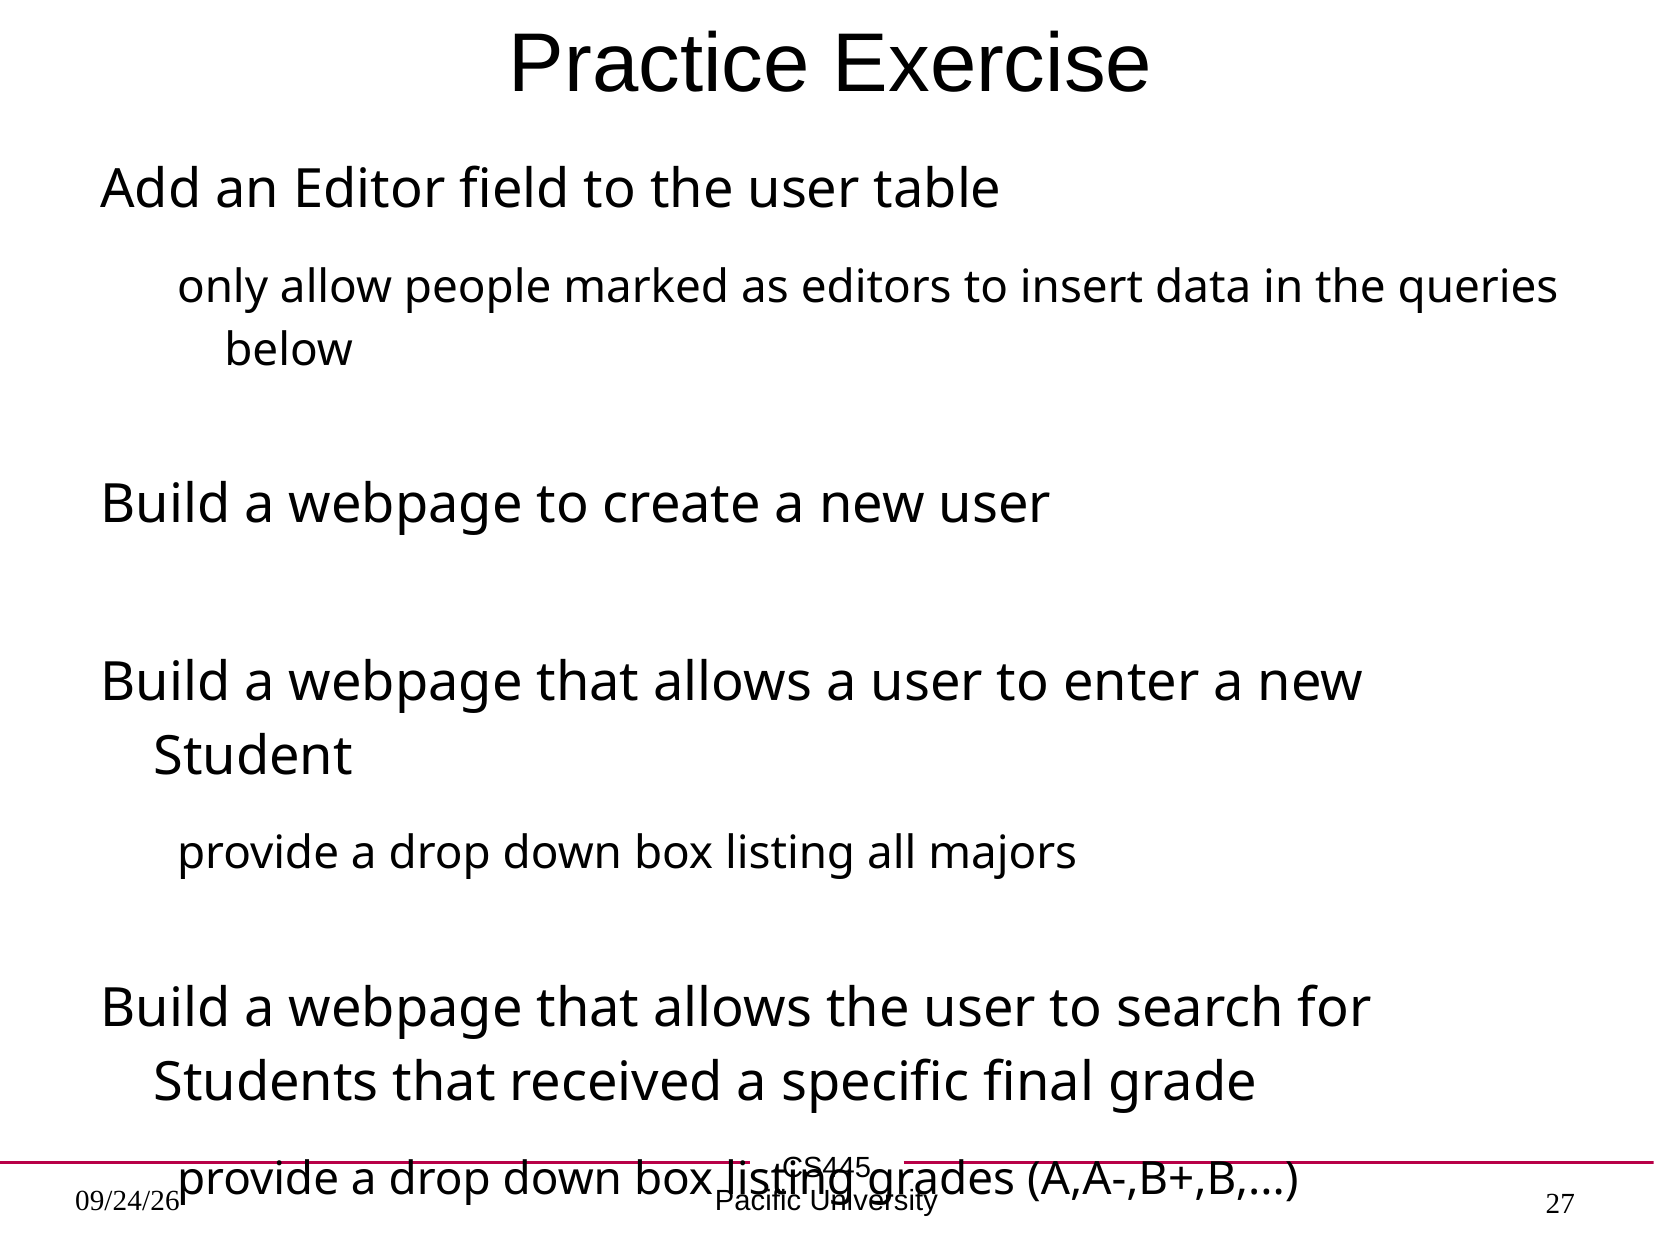

# Practice Exercise
Add an Editor field to the user table
only allow people marked as editors to insert data in the queries below
Build a webpage to create a new user
Build a webpage that allows a user to enter a new Student
provide a drop down box listing all majors
Build a webpage that allows the user to search for Students that received a specific final grade
provide a drop down box listing grades (A,A-,B+,B,...)